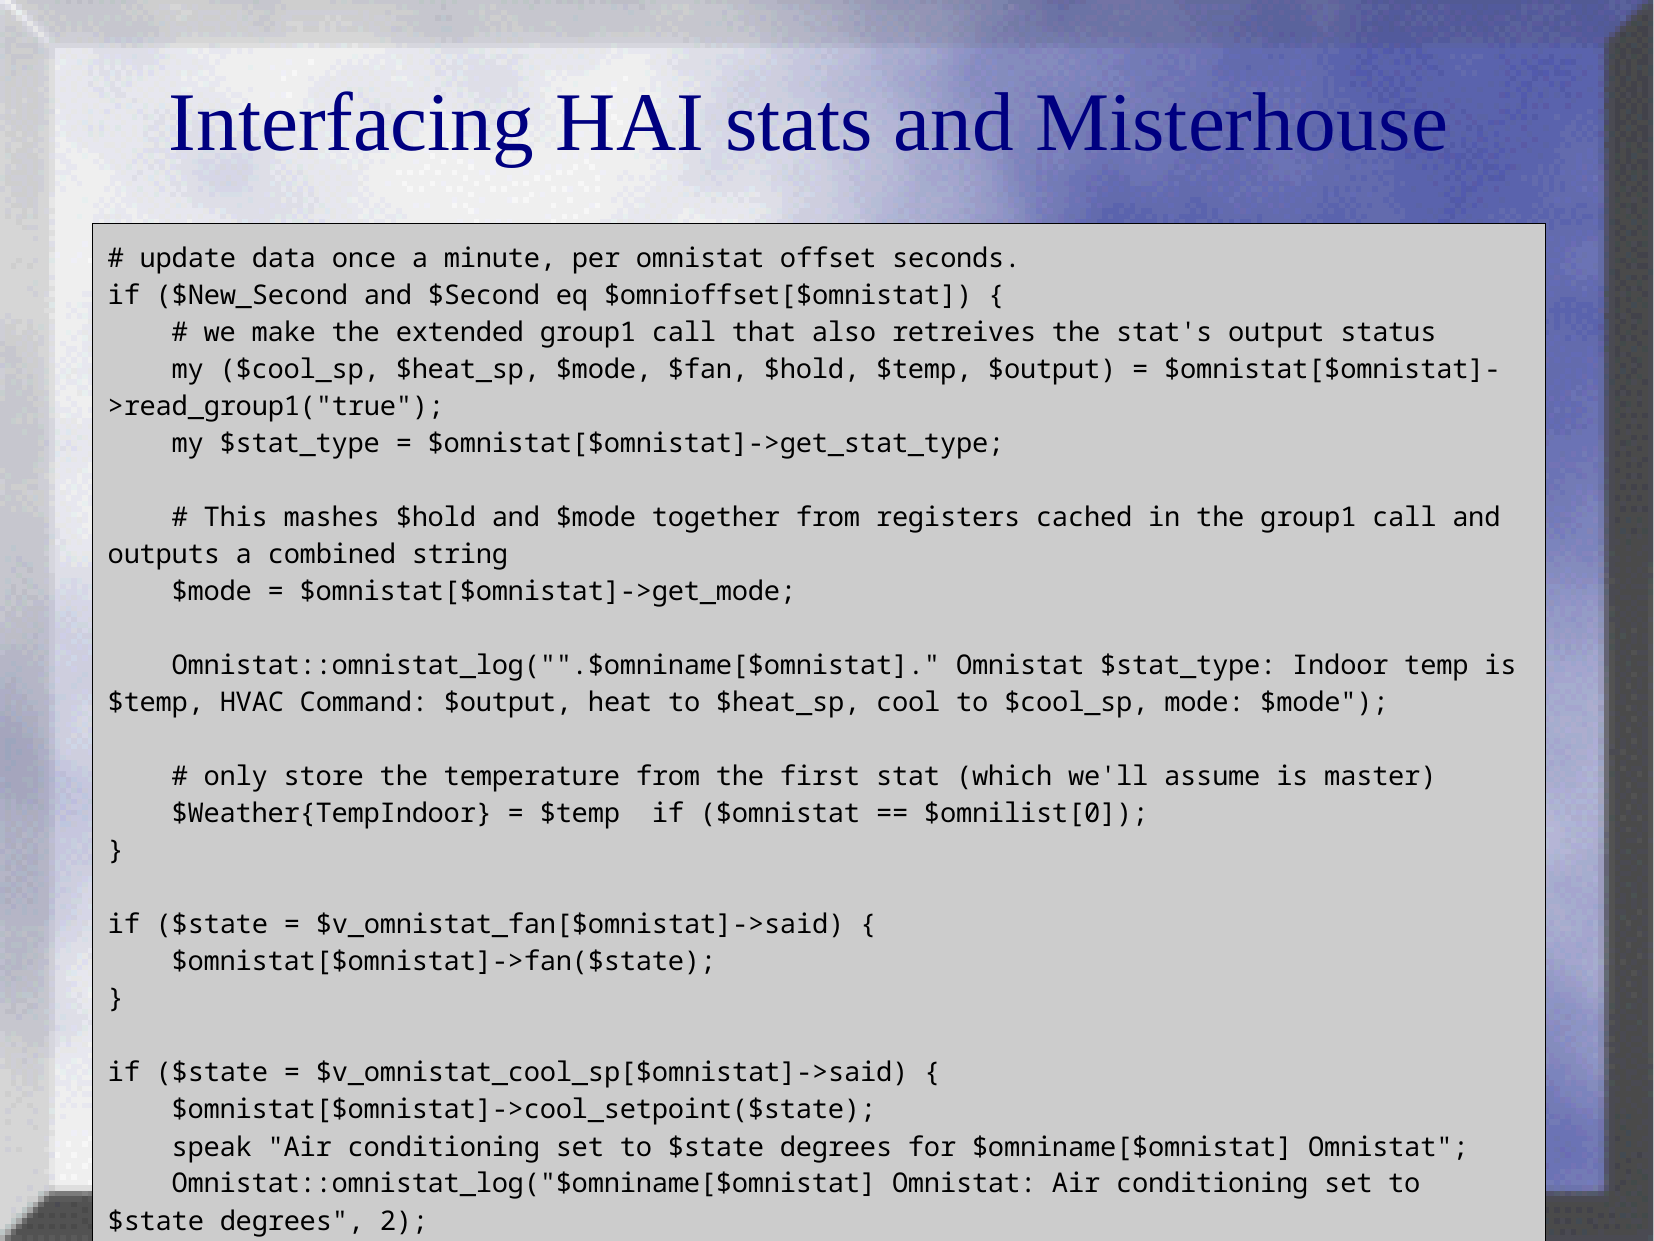

# Interfacing HAI stats and Misterhouse
# update data once a minute, per omnistat offset seconds.
if ($New_Second and $Second eq $omnioffset[$omnistat]) {
 # we make the extended group1 call that also retreives the stat's output status
 my ($cool_sp, $heat_sp, $mode, $fan, $hold, $temp, $output) = $omnistat[$omnistat]->read_group1("true");
 my $stat_type = $omnistat[$omnistat]->get_stat_type;
 # This mashes $hold and $mode together from registers cached in the group1 call and outputs a combined string
 $mode = $omnistat[$omnistat]->get_mode;
 Omnistat::omnistat_log("".$omniname[$omnistat]." Omnistat $stat_type: Indoor temp is $temp, HVAC Command: $output, heat to $heat_sp, cool to $cool_sp, mode: $mode");
 # only store the temperature from the first stat (which we'll assume is master)
 $Weather{TempIndoor} = $temp if ($omnistat == $omnilist[0]);
}
if ($state = $v_omnistat_fan[$omnistat]->said) {
 $omnistat[$omnistat]->fan($state);
}
if ($state = $v_omnistat_cool_sp[$omnistat]->said) {
 $omnistat[$omnistat]->cool_setpoint($state);
 speak "Air conditioning set to $state degrees for $omniname[$omnistat] Omnistat";
 Omnistat::omnistat_log("$omniname[$omnistat] Omnistat: Air conditioning set to $state degrees", 2);
}